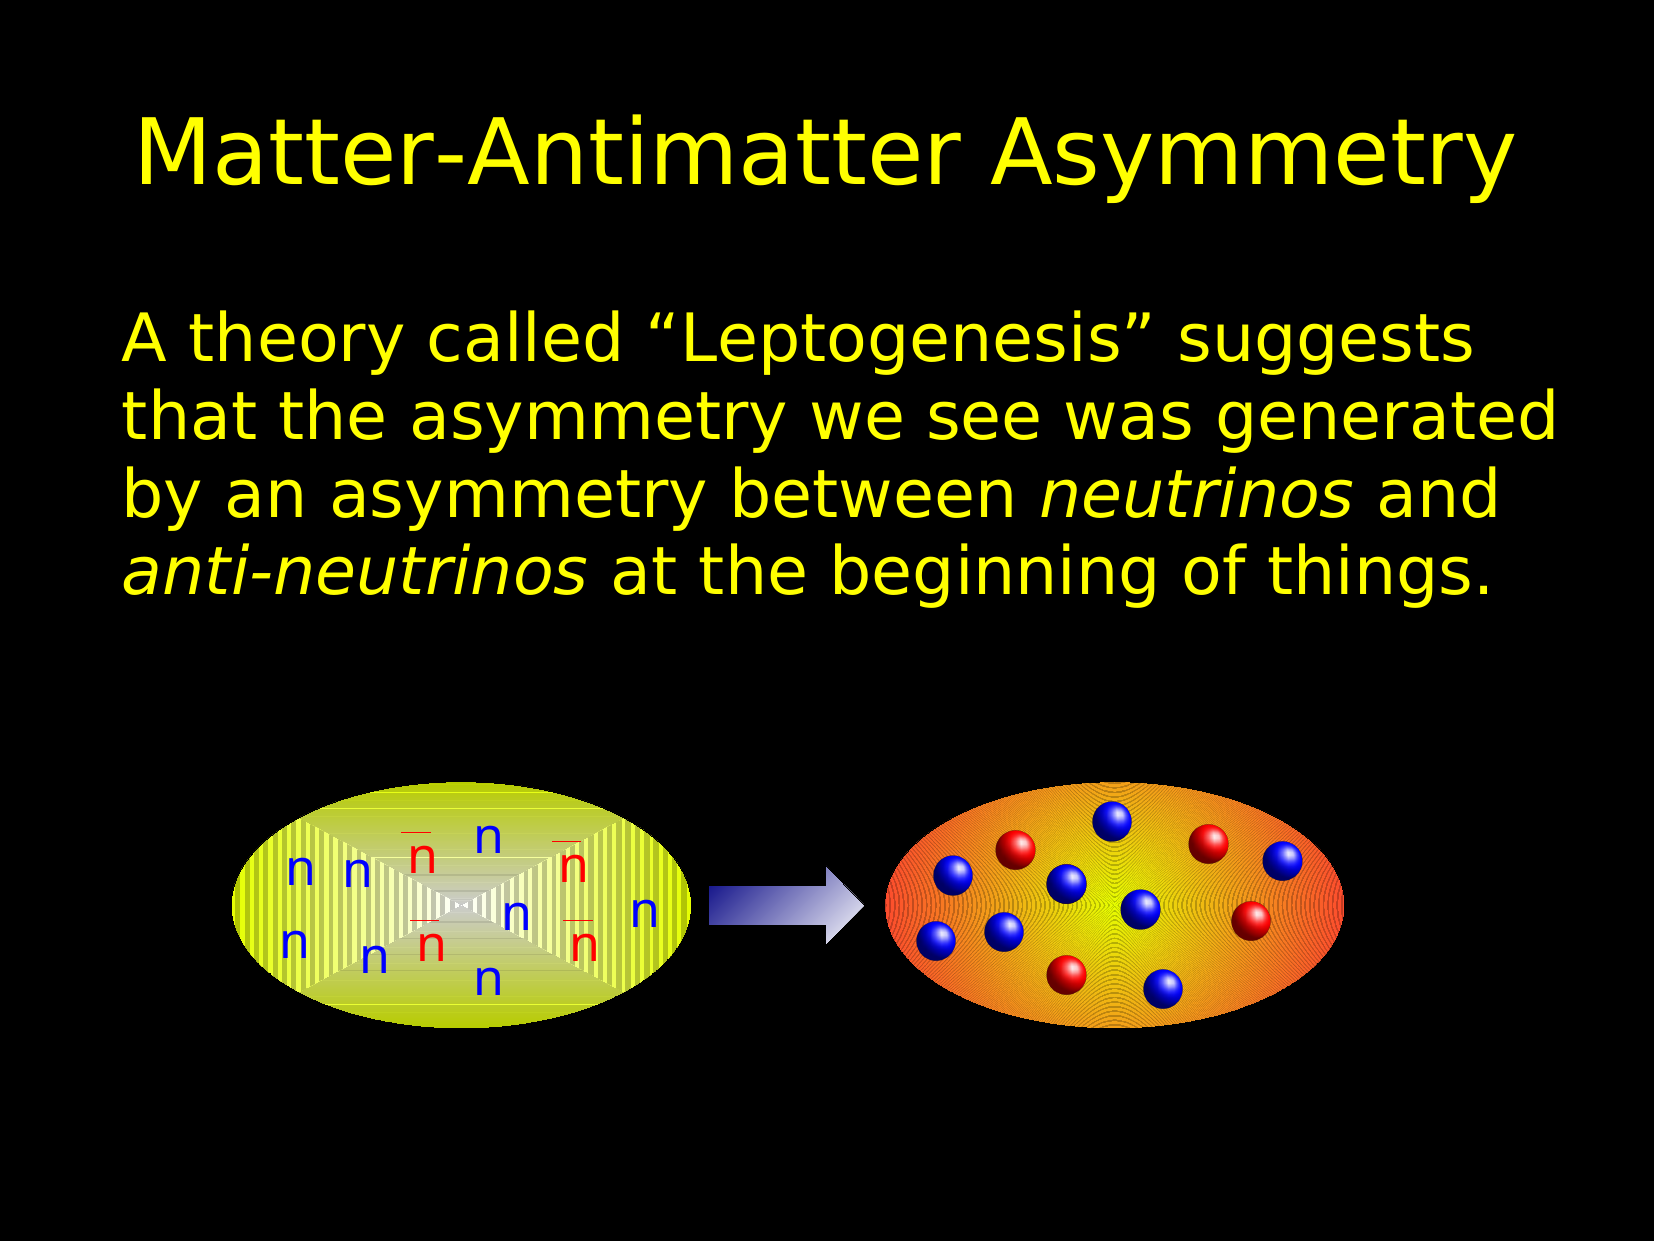

# Matter-Antimatter Asymmetry
A theory called “Leptogenesis” suggests
that the asymmetry we see was generated
by an asymmetry between neutrinos and
anti-neutrinos at the beginning of things.
n
n
n
n
n
n
n
n
n
n
n
n